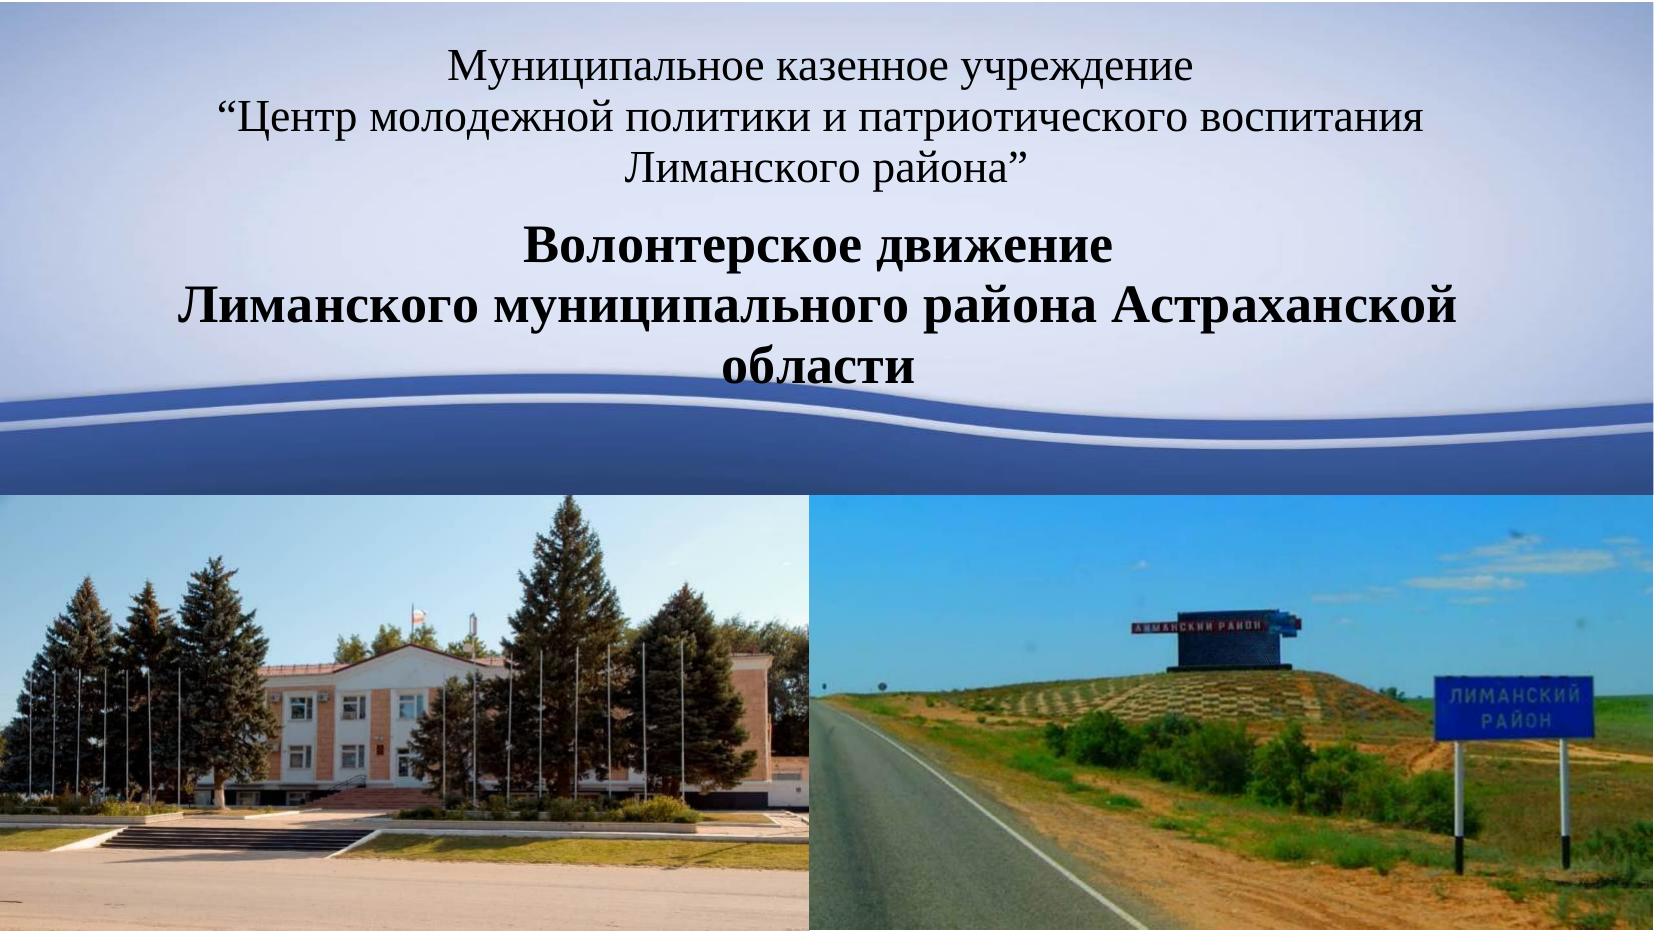

# Муниципальное казенное учреждение “Центр молодежной политики и патриотического воспитания Лиманского района”
Волонтерское движение
Лиманского муниципального района Астраханской области